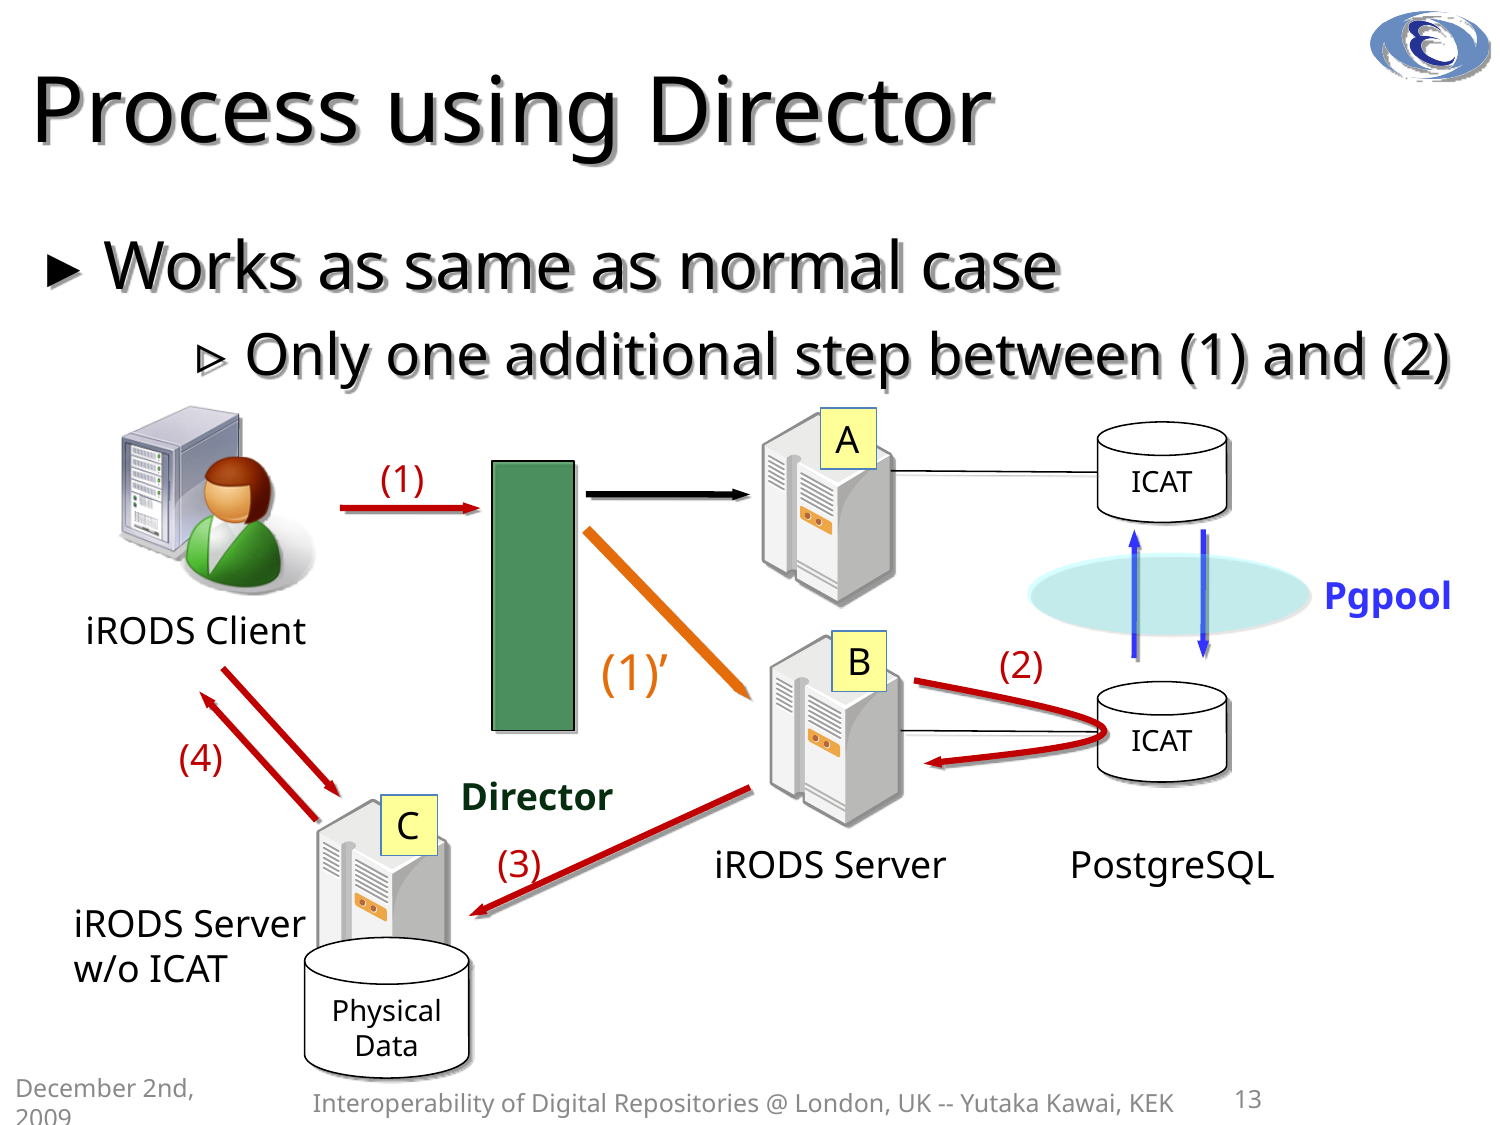

# Process using Director
Works as same as normal case
Only one additional step between (1) and (2)
A
ICAT
(1)
Pgpool
iRODS Client
B
(1)’
(2)
ICAT
(4)
Director
C
(3)
iRODS Server
PostgreSQL
iRODS Server
w/o ICAT
Physical
Data
December 2nd, 2009
Interoperability of Digital Repositories @ London, UK -- Yutaka Kawai, KEK